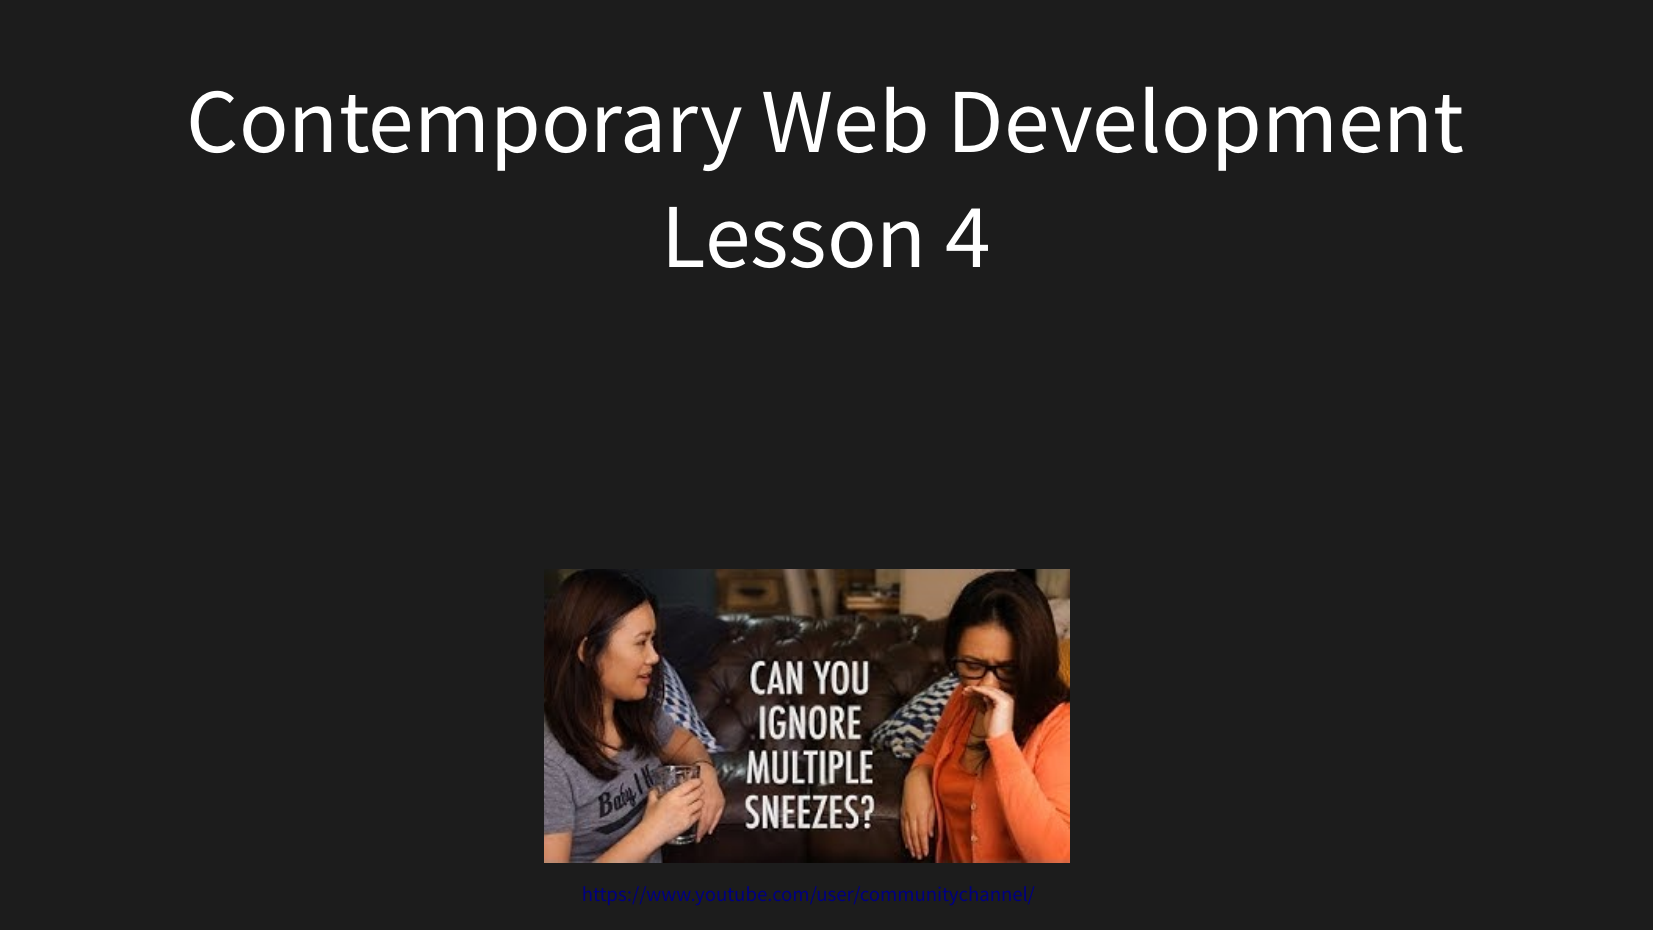

# Contemporary Web Development Lesson 4
https://www.youtube.com/user/communitychannel/